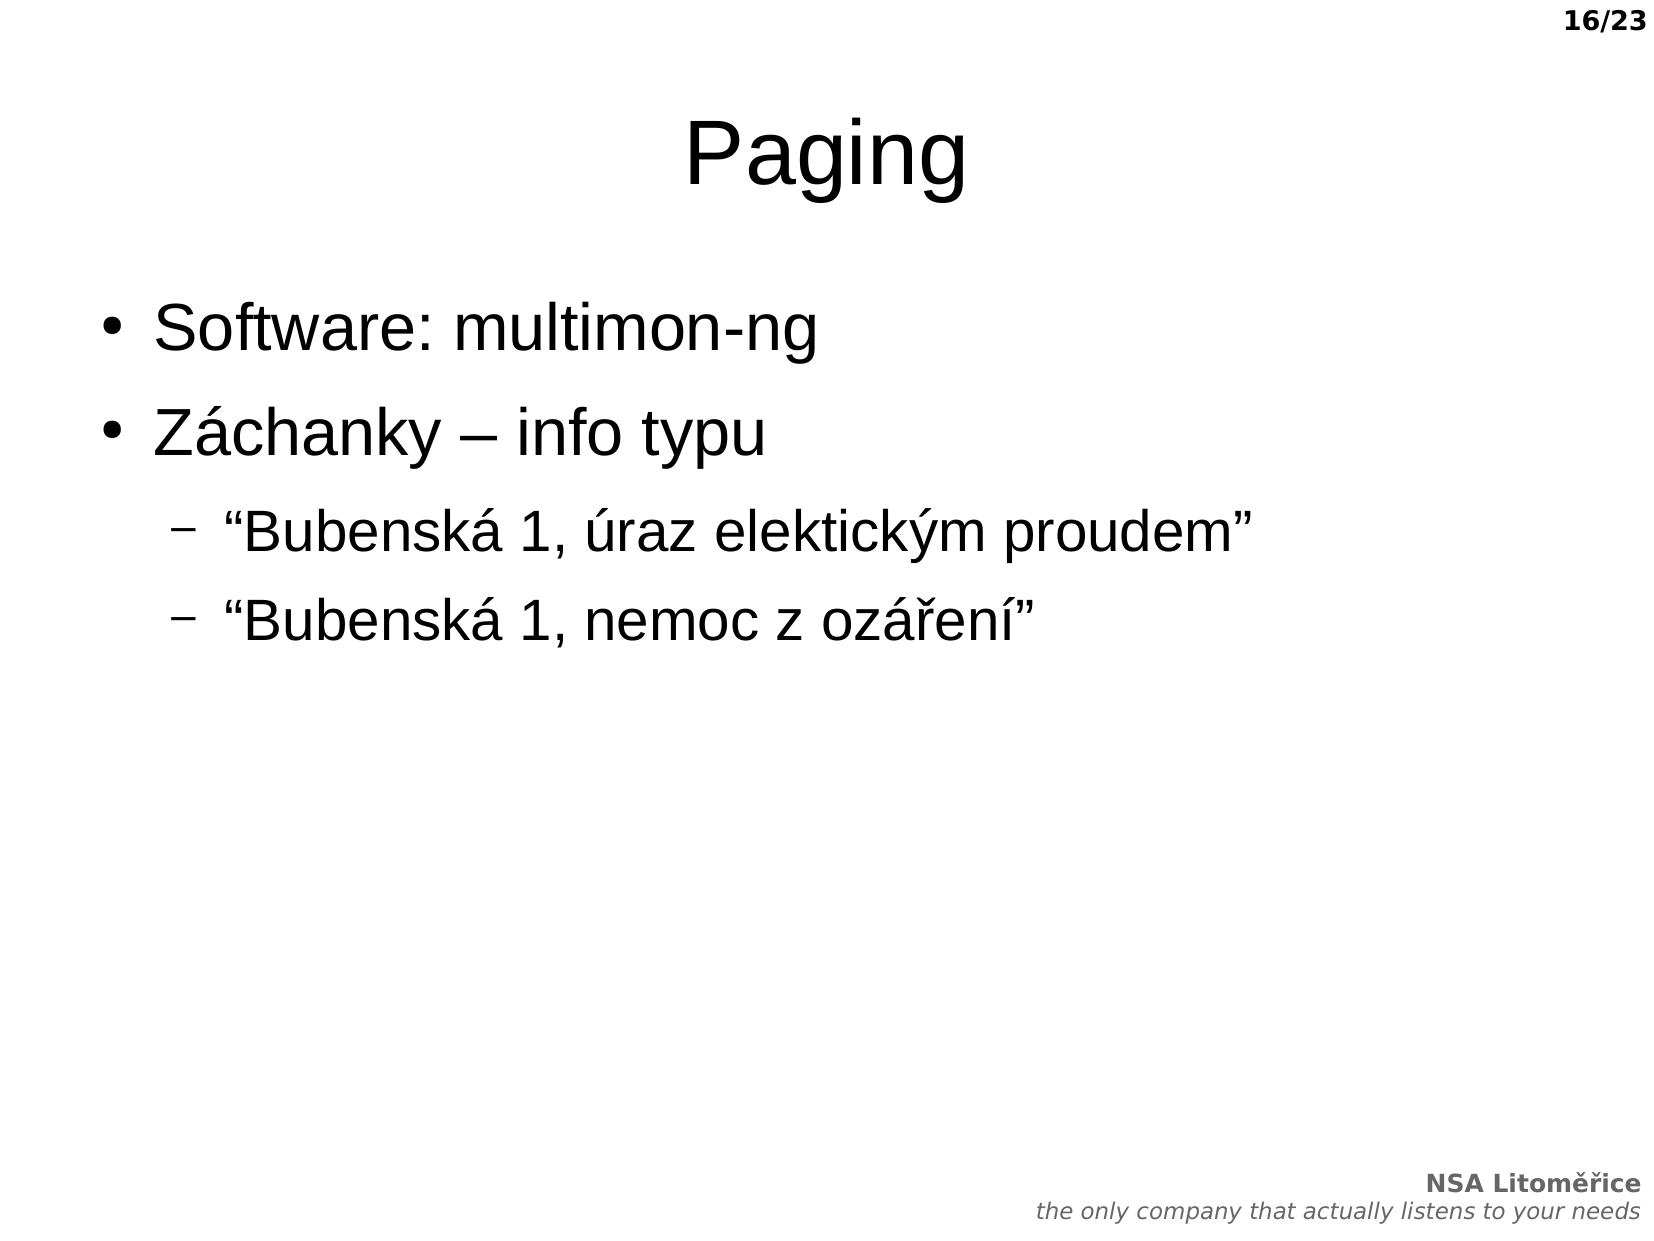

aaa
# Paging
Software: multimon-ng
Záchanky – info typu
“Bubenská 1, úraz elektickým proudem”
“Bubenská 1, nemoc z ozáření”
16